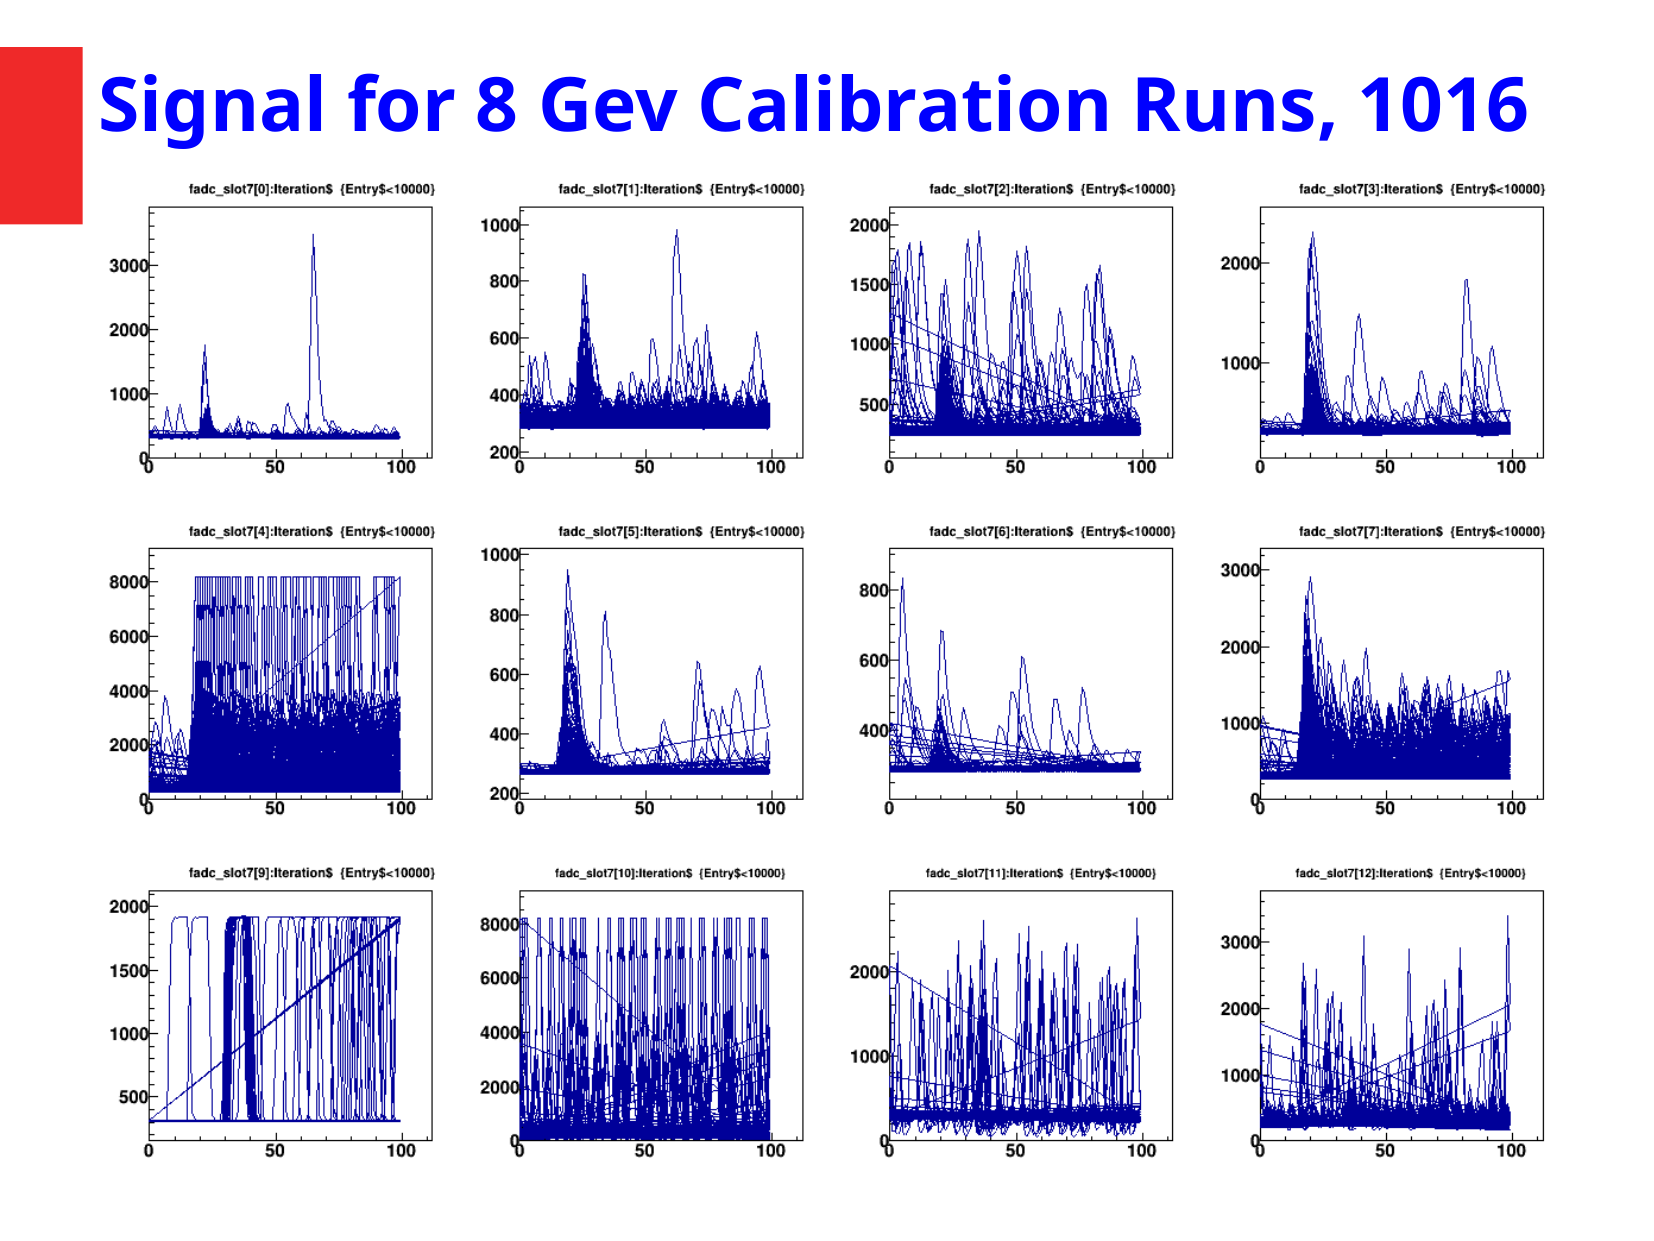

# Signal for 8 Gev Calibration Runs, 1016
15